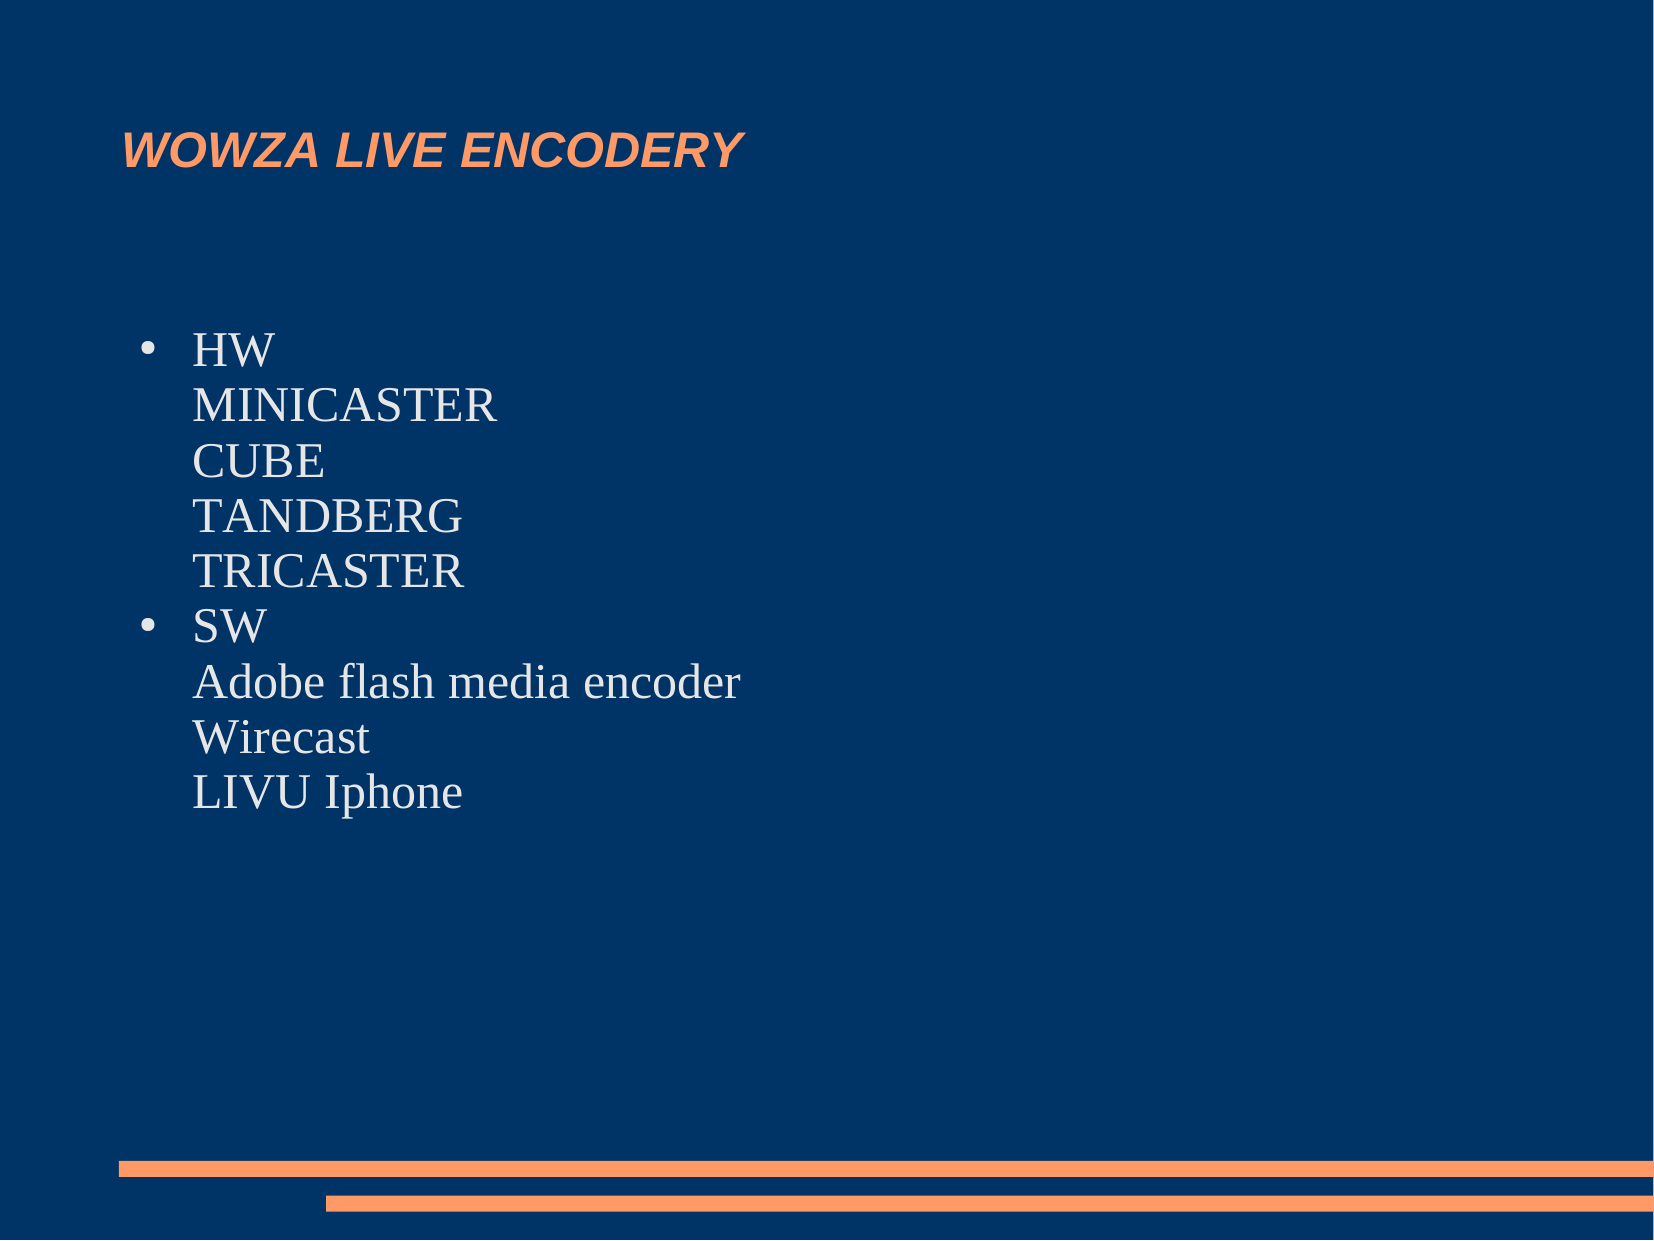

# WOWZA LIVE ENCODERY
HW
MINICASTER
CUBE
TANDBERG
TRICASTER
SW
Adobe flash media encoder
Wirecast
LIVU Iphone